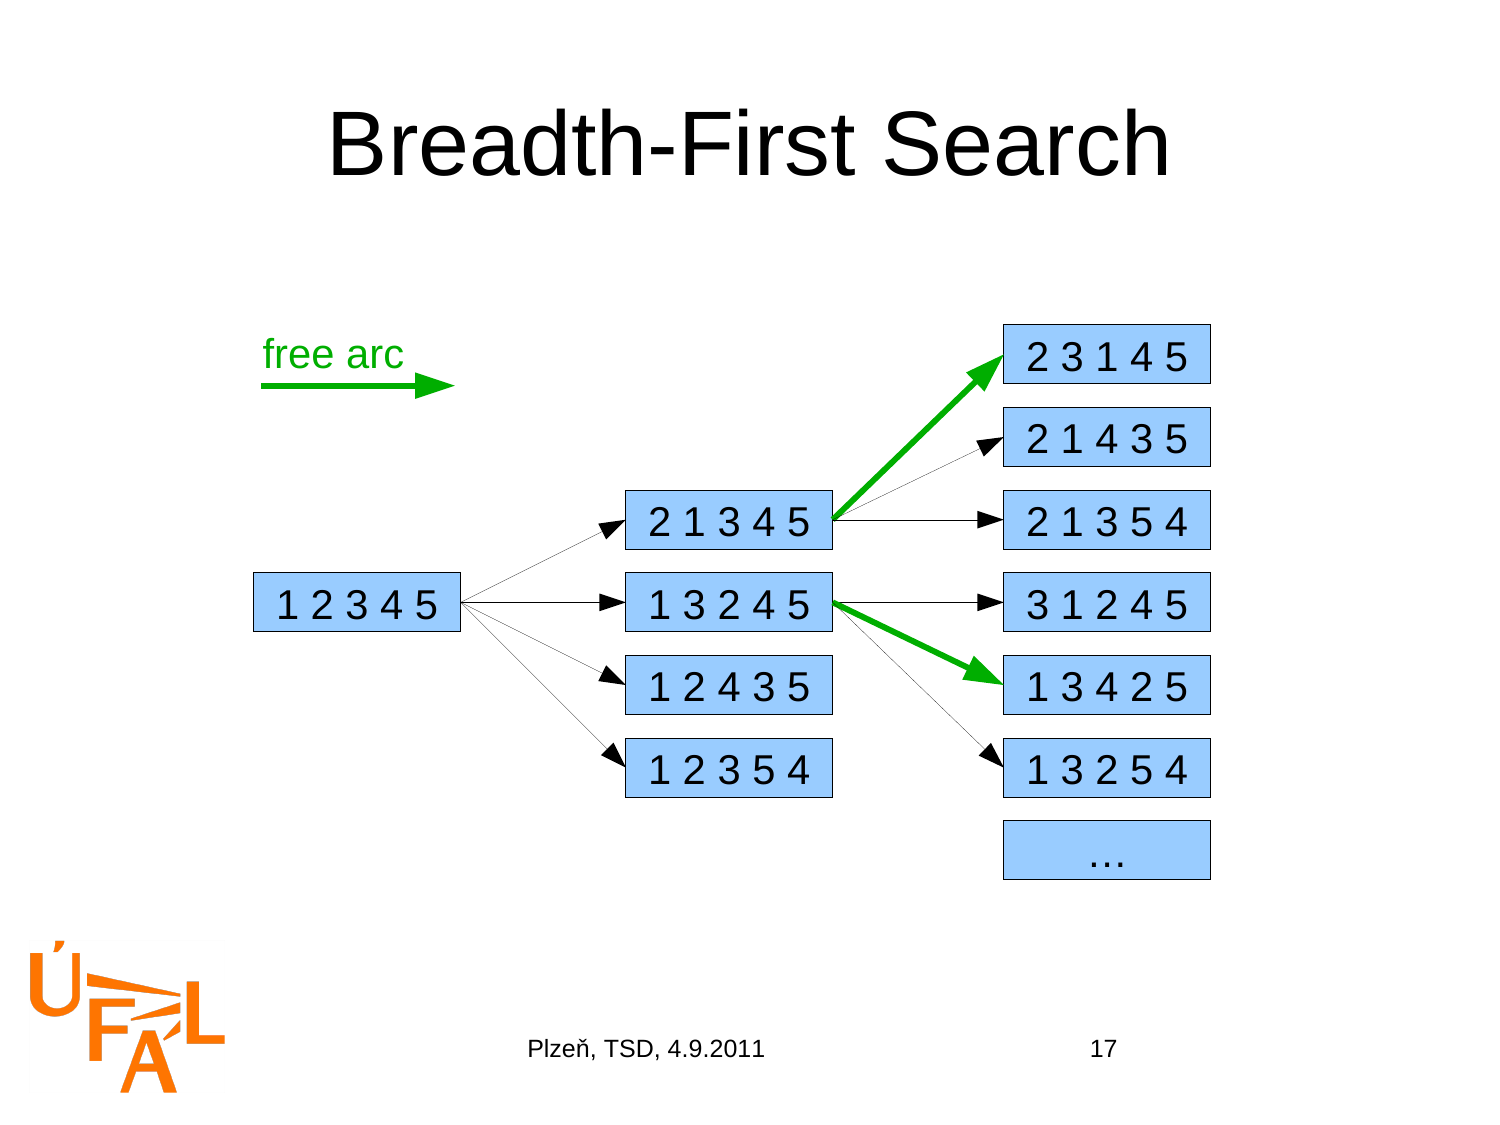

# Breadth-First Search
free arc
2 3 1 4 5
2 1 4 3 5
2 1 3 4 5
2 1 3 5 4
1 2 3 4 5
1 3 2 4 5
3 1 2 4 5
1 2 4 3 5
1 3 4 2 5
1 2 3 5 4
1 3 2 5 4
…
Plzeň, TSD, 4.9.2011
17